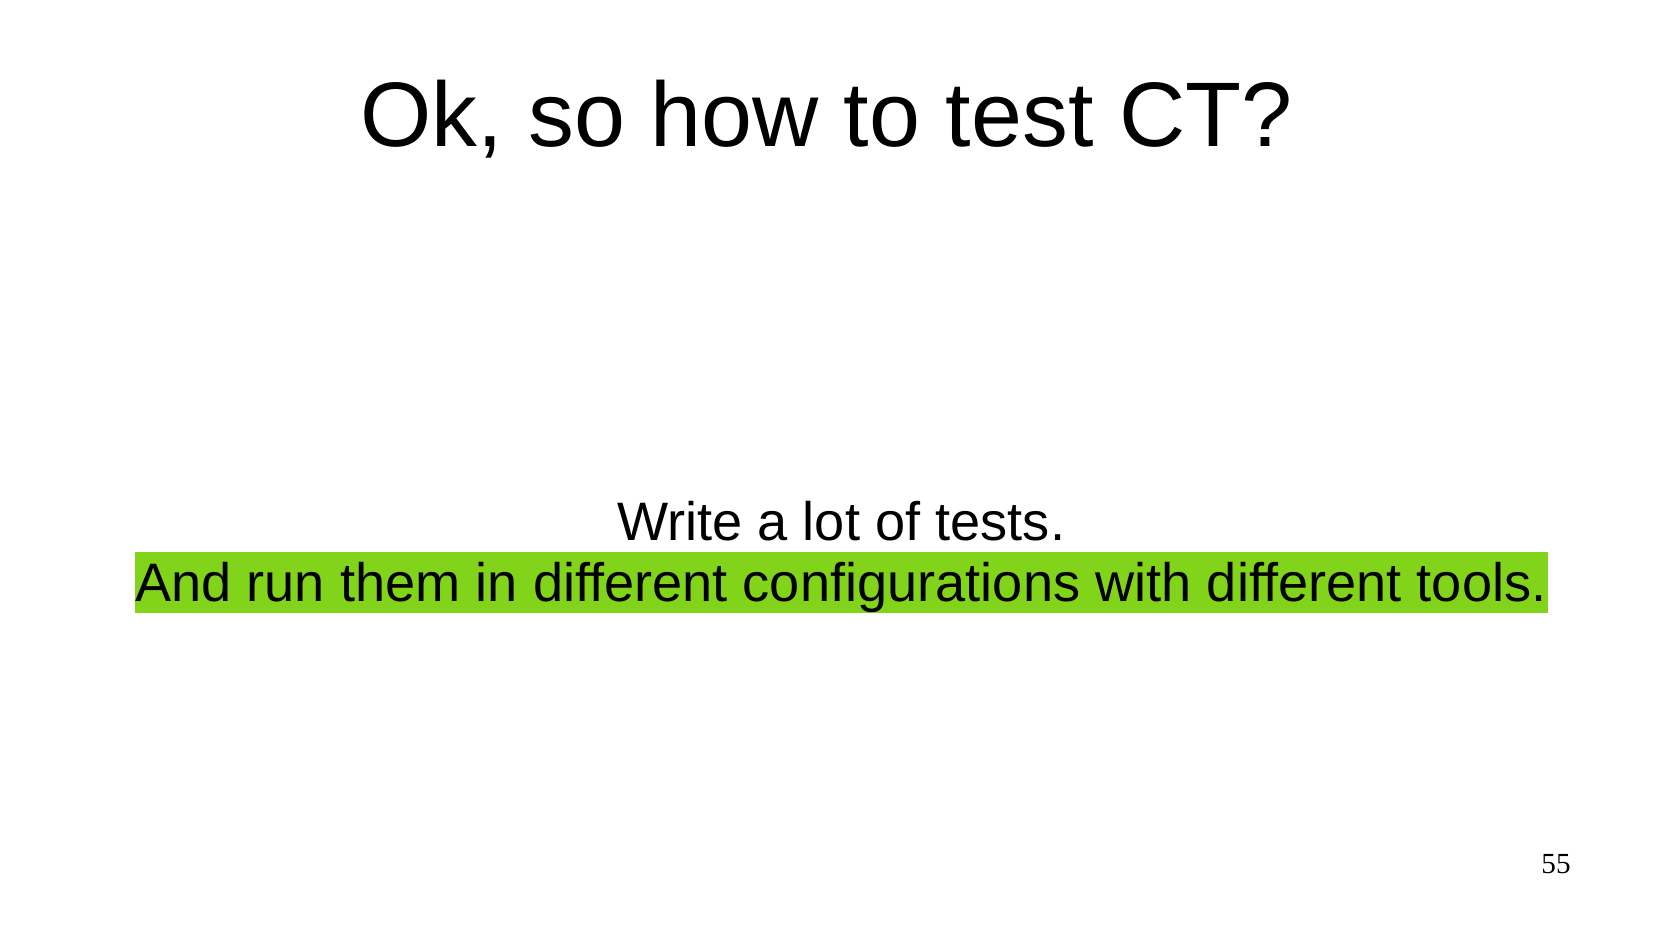

# Ok, so how to test CT?
Write a lot of tests.
And run them in different configurations with different tools.
55